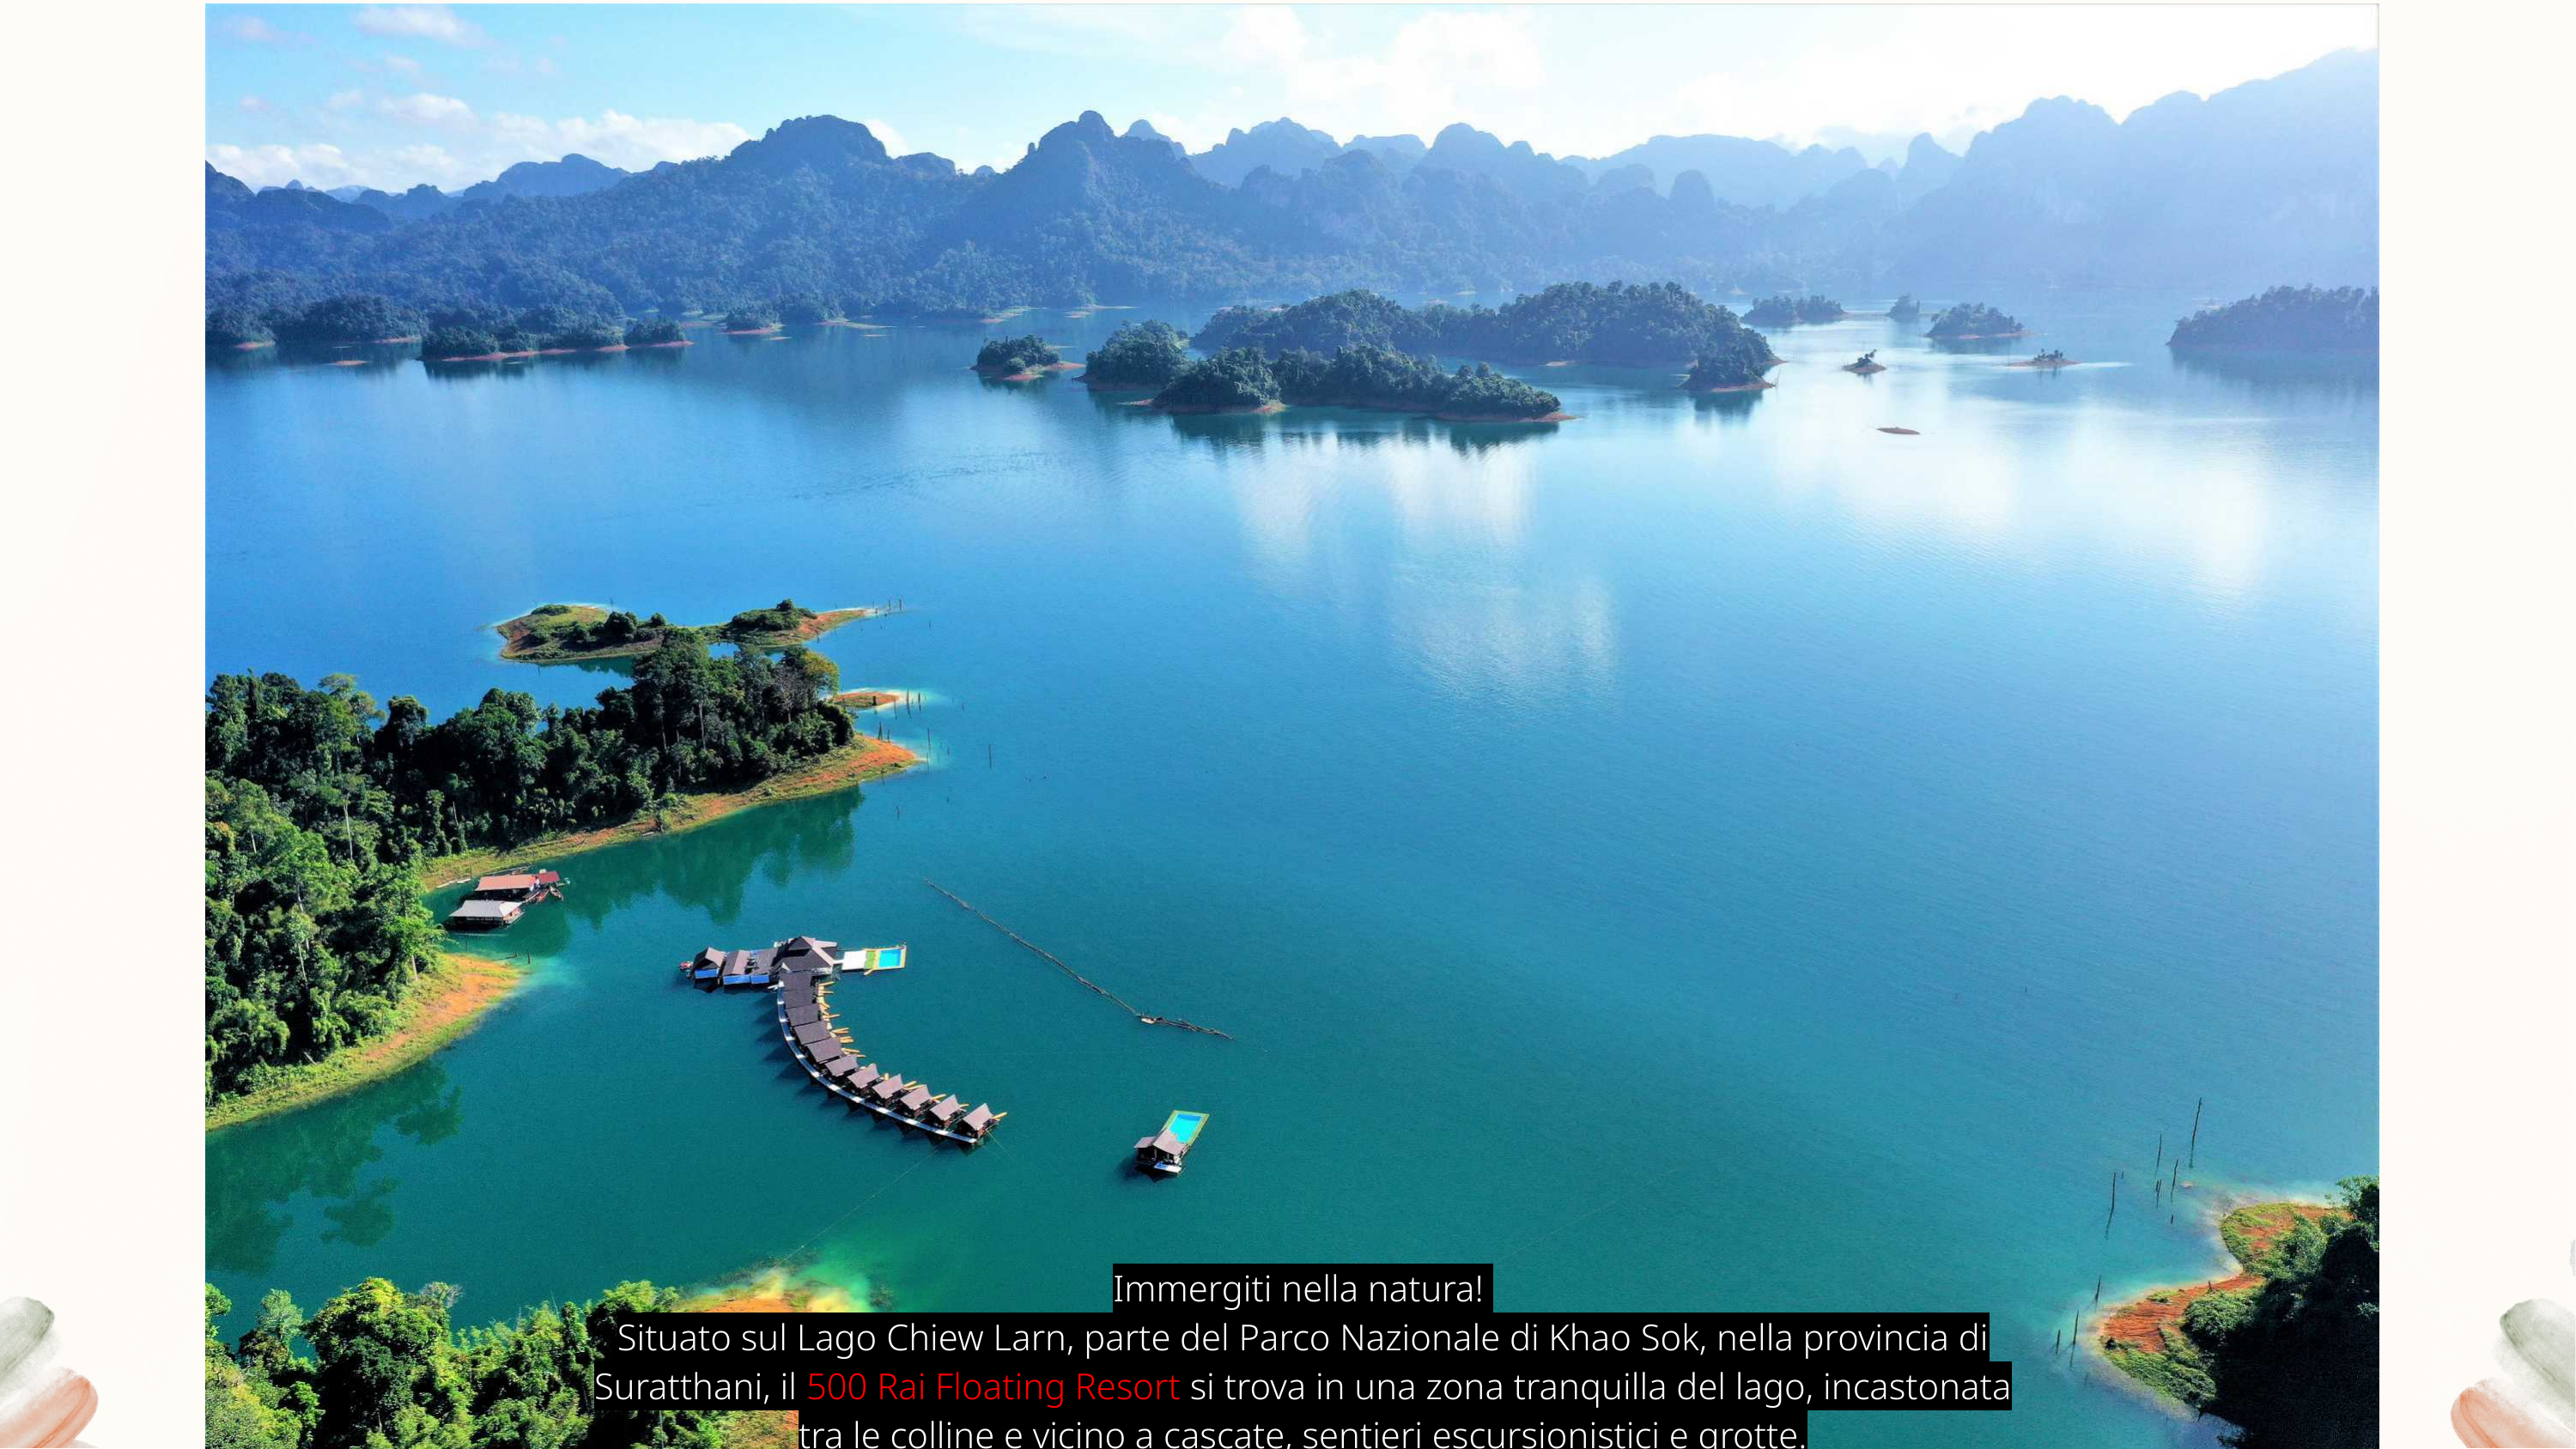

Immergiti nella natura!
Situato sul Lago Chiew Larn, parte del Parco Nazionale di Khao Sok, nella provincia di Suratthani, il 500 Rai Floating Resort si trova in una zona tranquilla del lago, incastonata tra le colline e vicino a cascate, sentieri escursionistici e grotte.